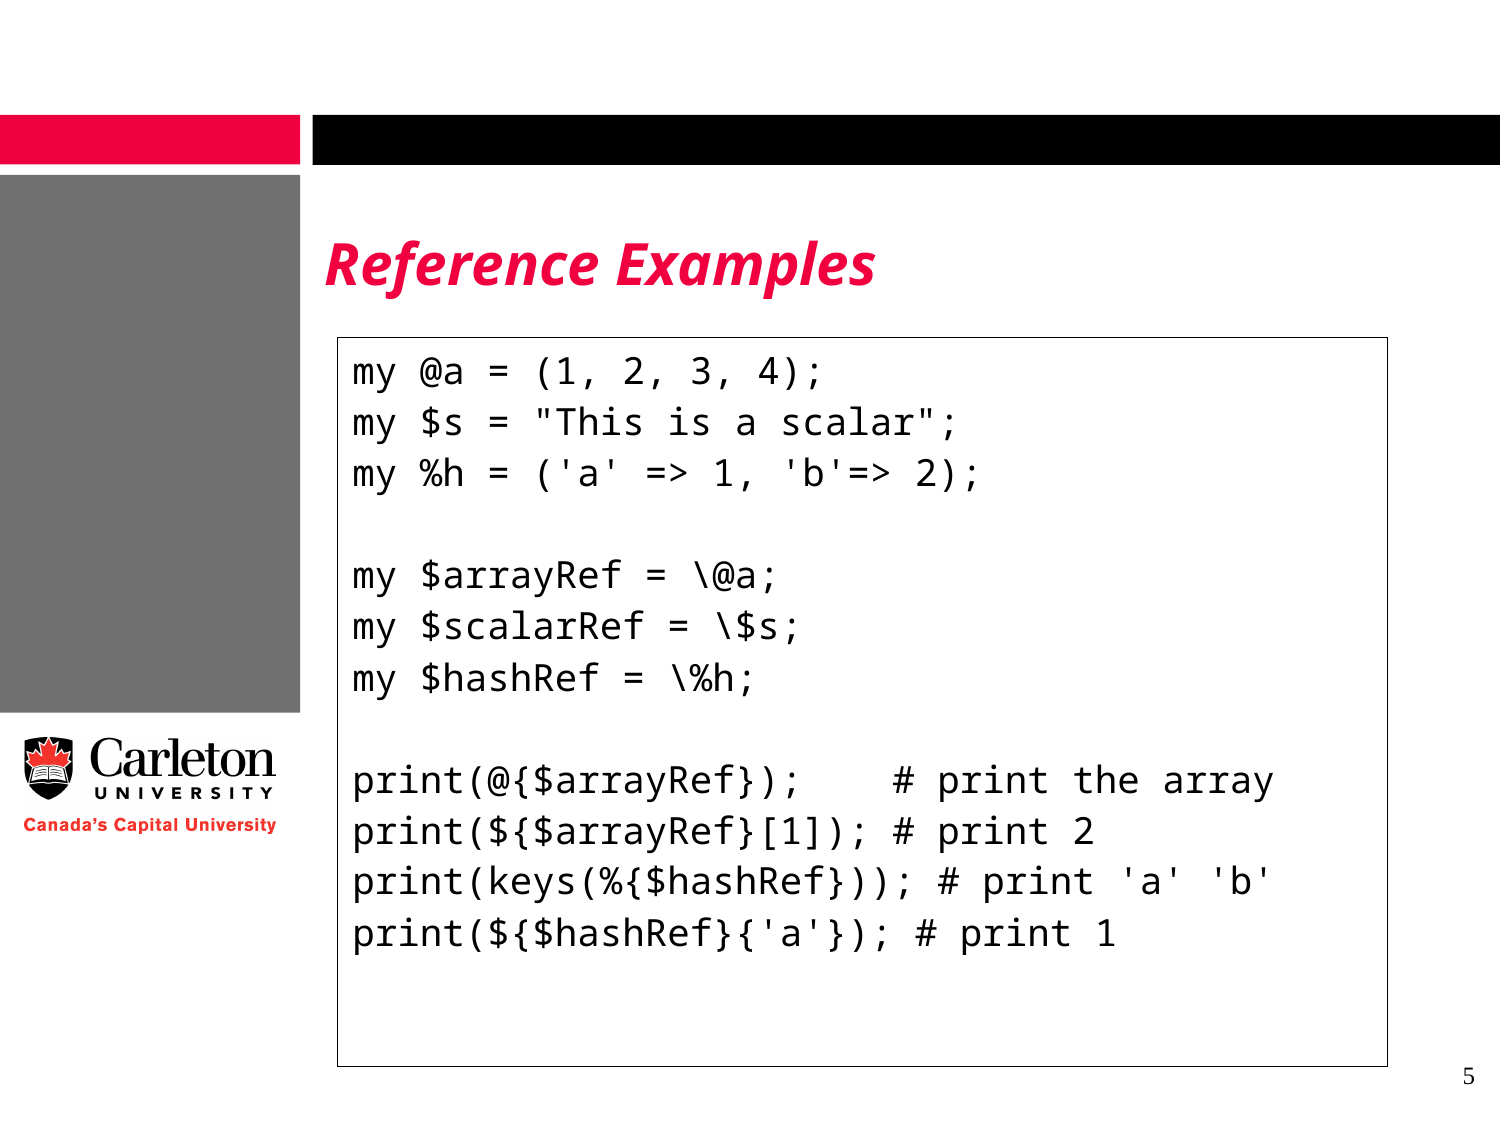

# Reference Examples
my @a = (1, 2, 3, 4);
my $s = "This is a scalar";
my %h = ('a' => 1, 'b'=> 2);
my $arrayRef = \@a;
my $scalarRef = \$s;
my $hashRef = \%h;
print(@{$arrayRef}); # print the array
print(${$arrayRef}[1]); # print 2
print(keys(%{$hashRef})); # print 'a' 'b'
print(${$hashRef}{'a'}); # print 1
5